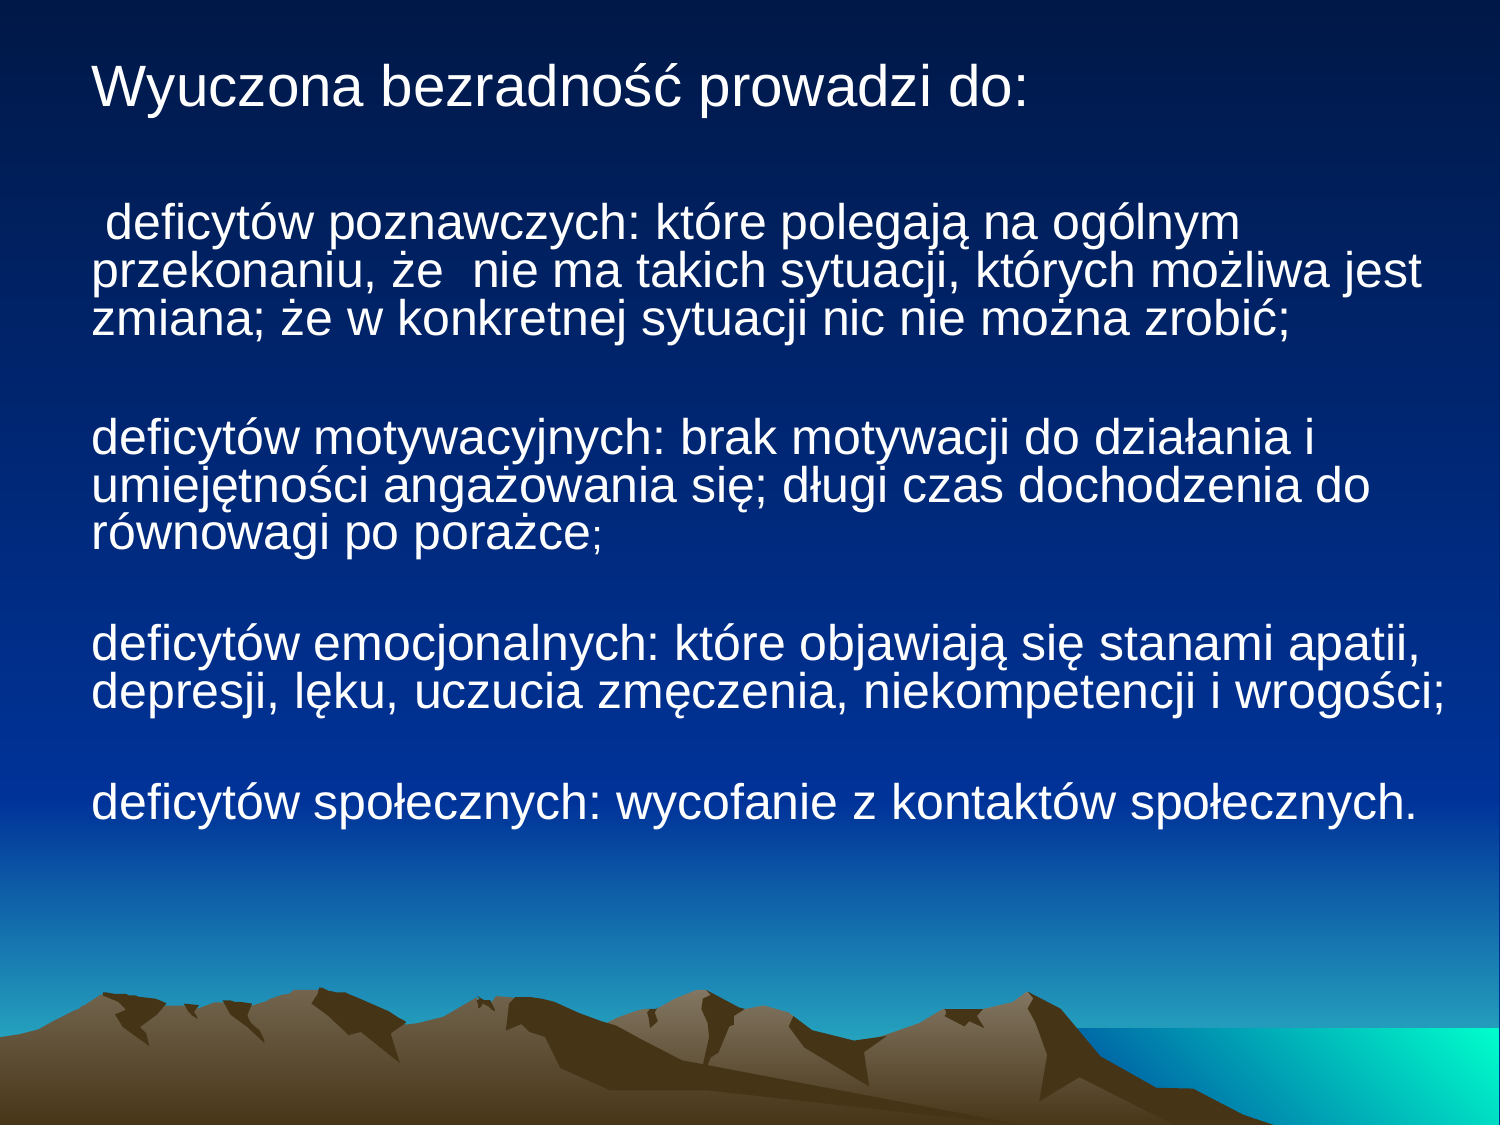

Wyuczona bezradność prowadzi do:
 deficytów poznawczych: które polegają na ogólnym przekonaniu, że nie ma takich sytuacji, których możliwa jest zmiana; że w konkretnej sytuacji nic nie można zrobić;
deficytów motywacyjnych: brak motywacji do działania i umiejętności angażowania się; długi czas dochodzenia do równowagi po porażce;
deficytów emocjonalnych: które objawiają się stanami apatii, depresji, lęku, uczucia zmęczenia, niekompetencji i wrogości;
deficytów społecznych: wycofanie z kontaktów społecznych.